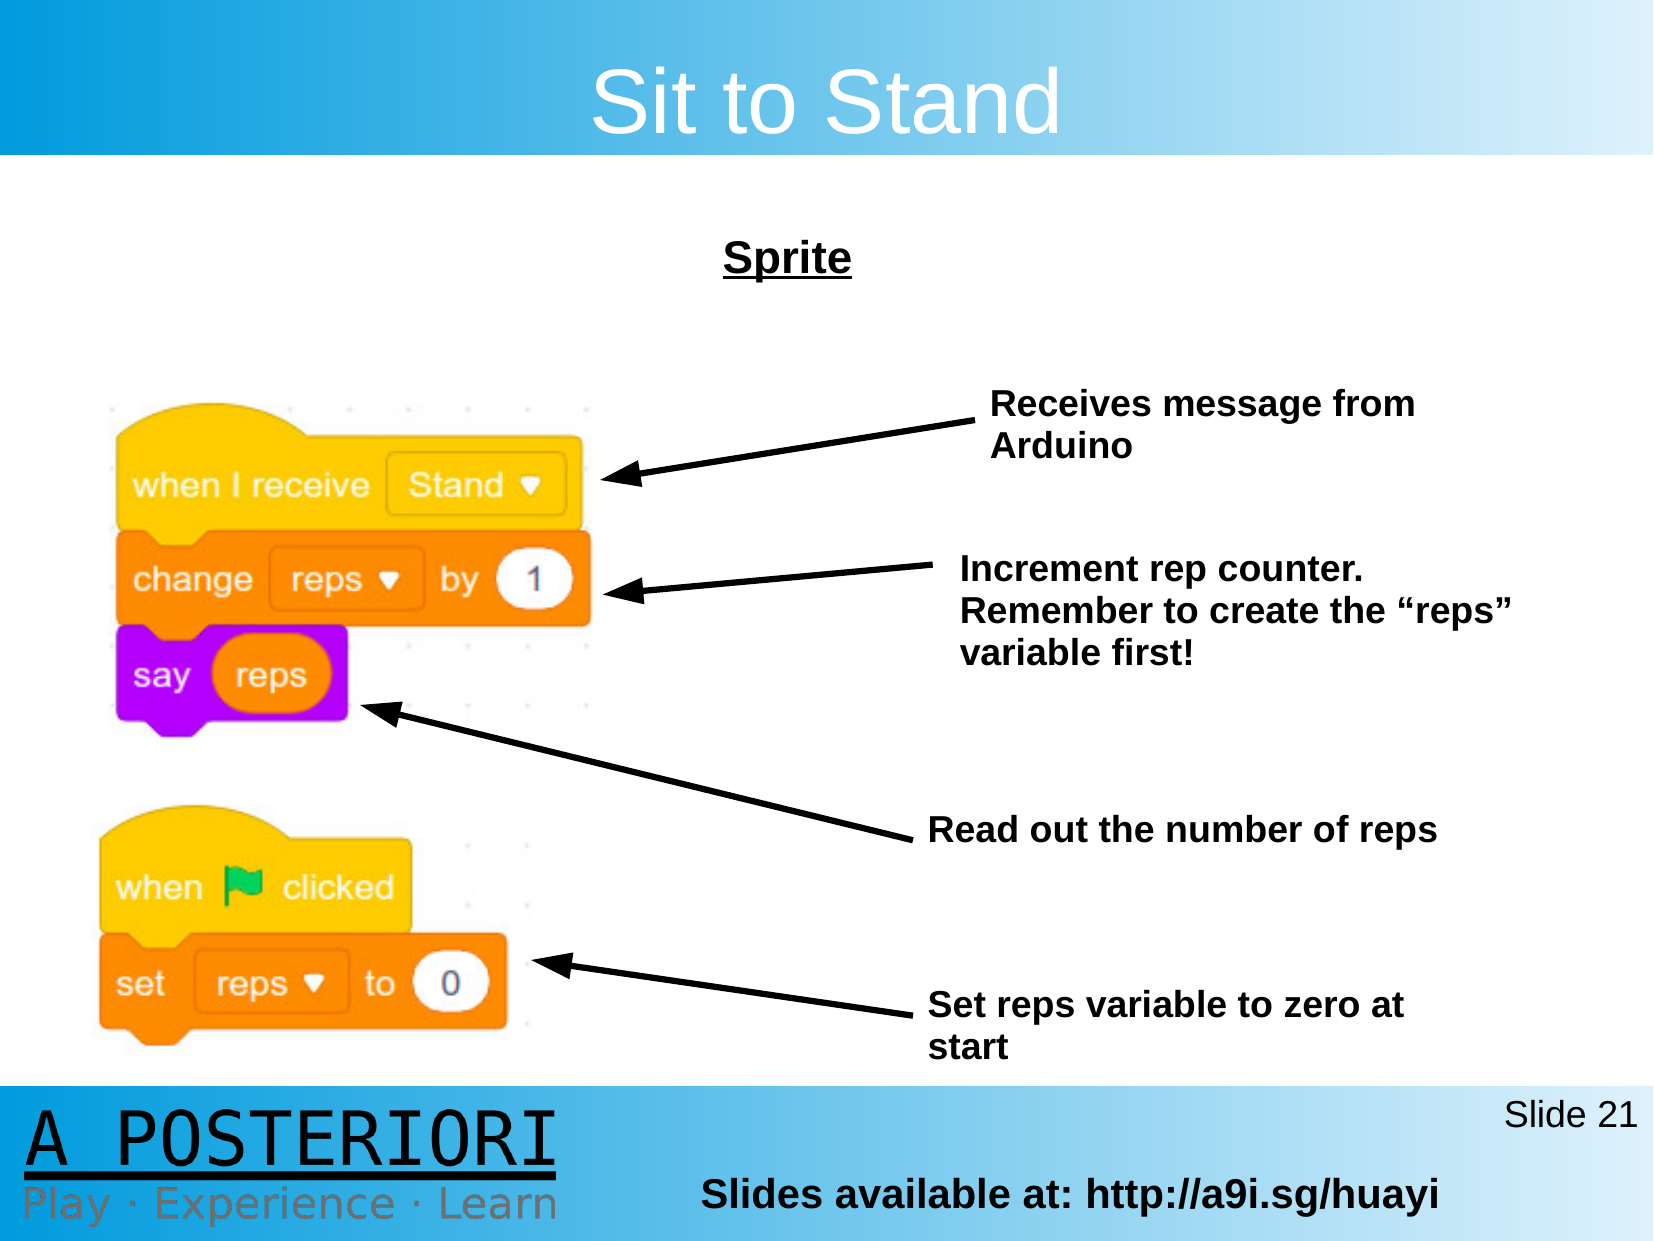

# Sit to Stand
Sprite
Receives message from Arduino
Increment rep counter.
Remember to create the “reps” variable first!
Read out the number of reps
Set reps variable to zero at start